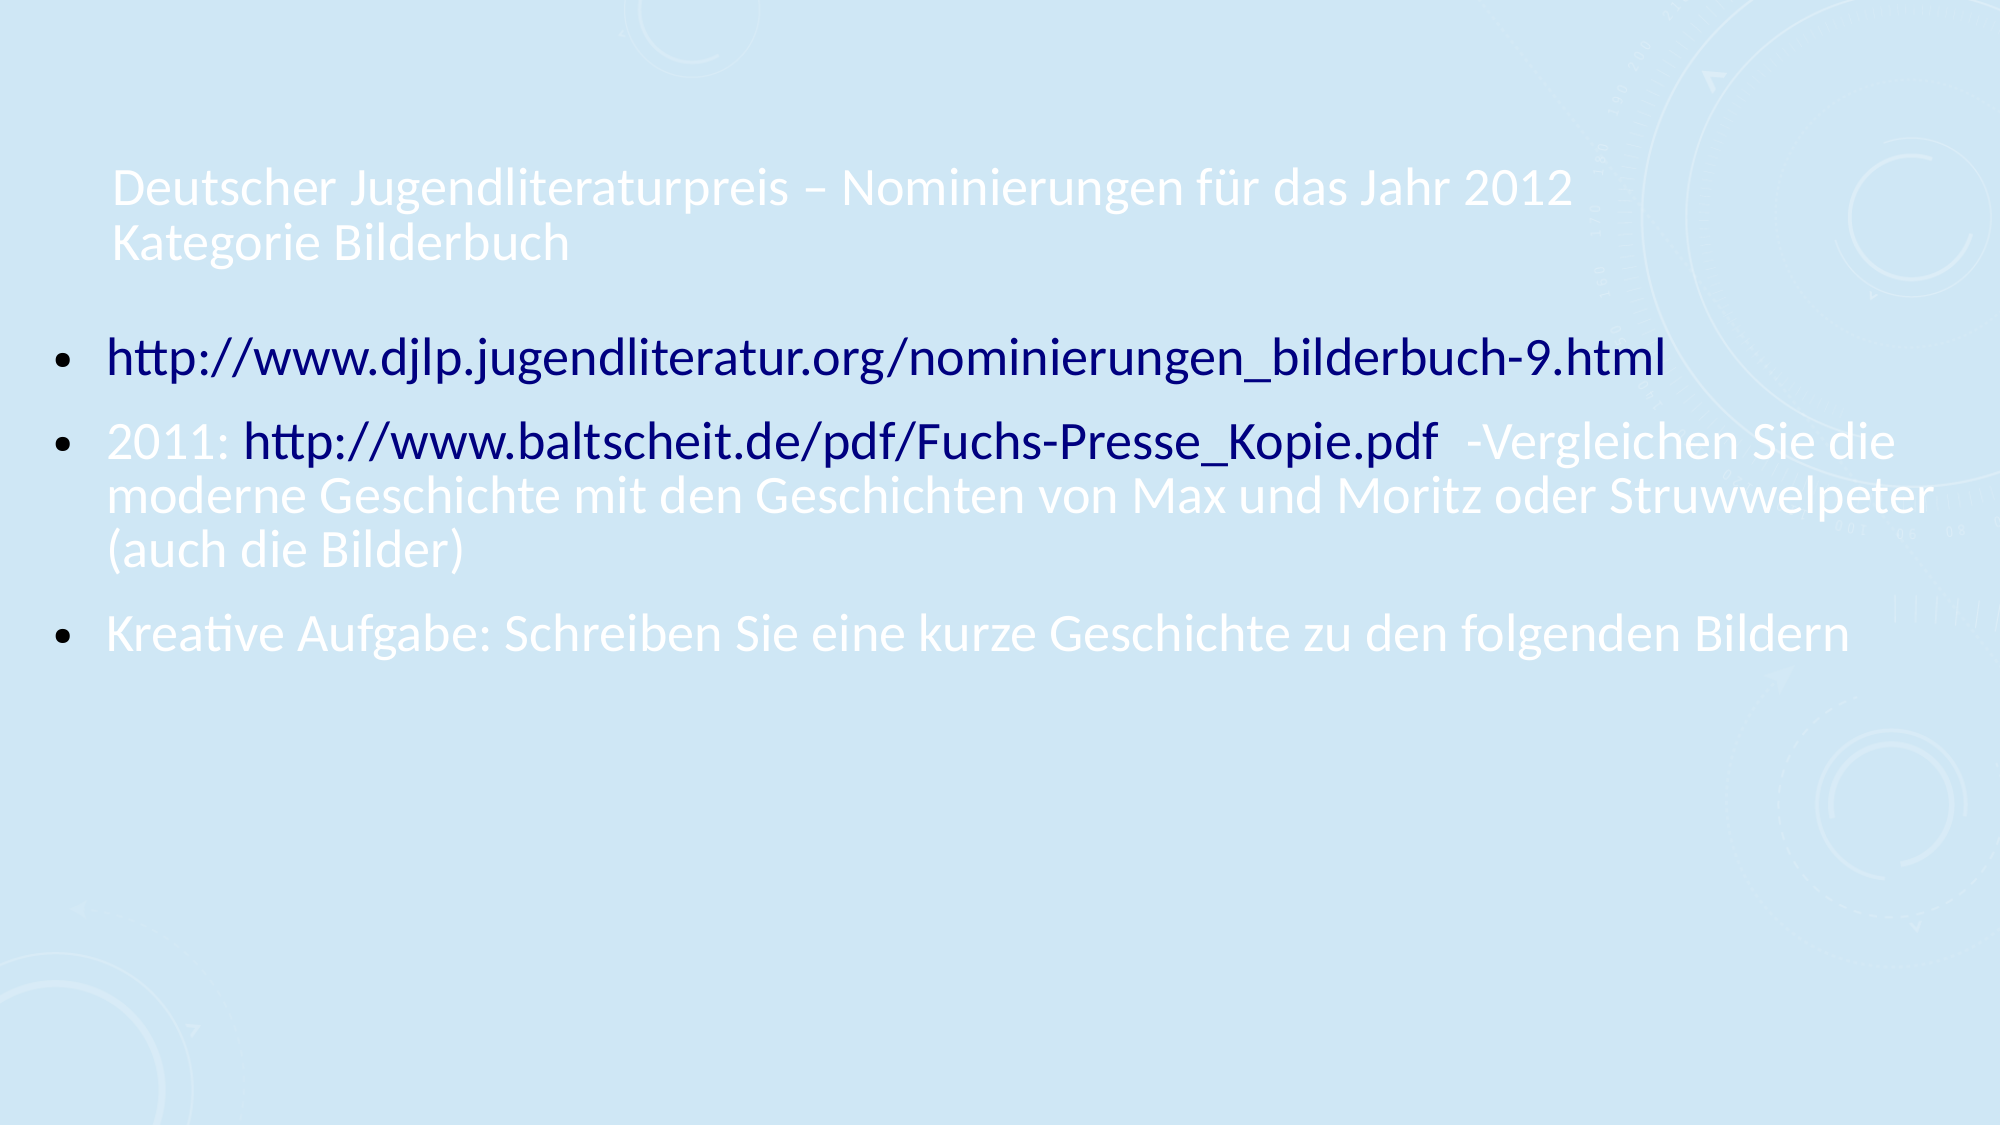

# Deutscher Jugendliteraturpreis – Nominierungen für das Jahr 2012 Kategorie Bilderbuch
http://www.djlp.jugendliteratur.org/nominierungen_bilderbuch-9.html
2011: http://www.baltscheit.de/pdf/Fuchs-Presse_Kopie.pdf -Vergleichen Sie die moderne Geschichte mit den Geschichten von Max und Moritz oder Struwwelpeter (auch die Bilder)
Kreative Aufgabe: Schreiben Sie eine kurze Geschichte zu den folgenden Bildern